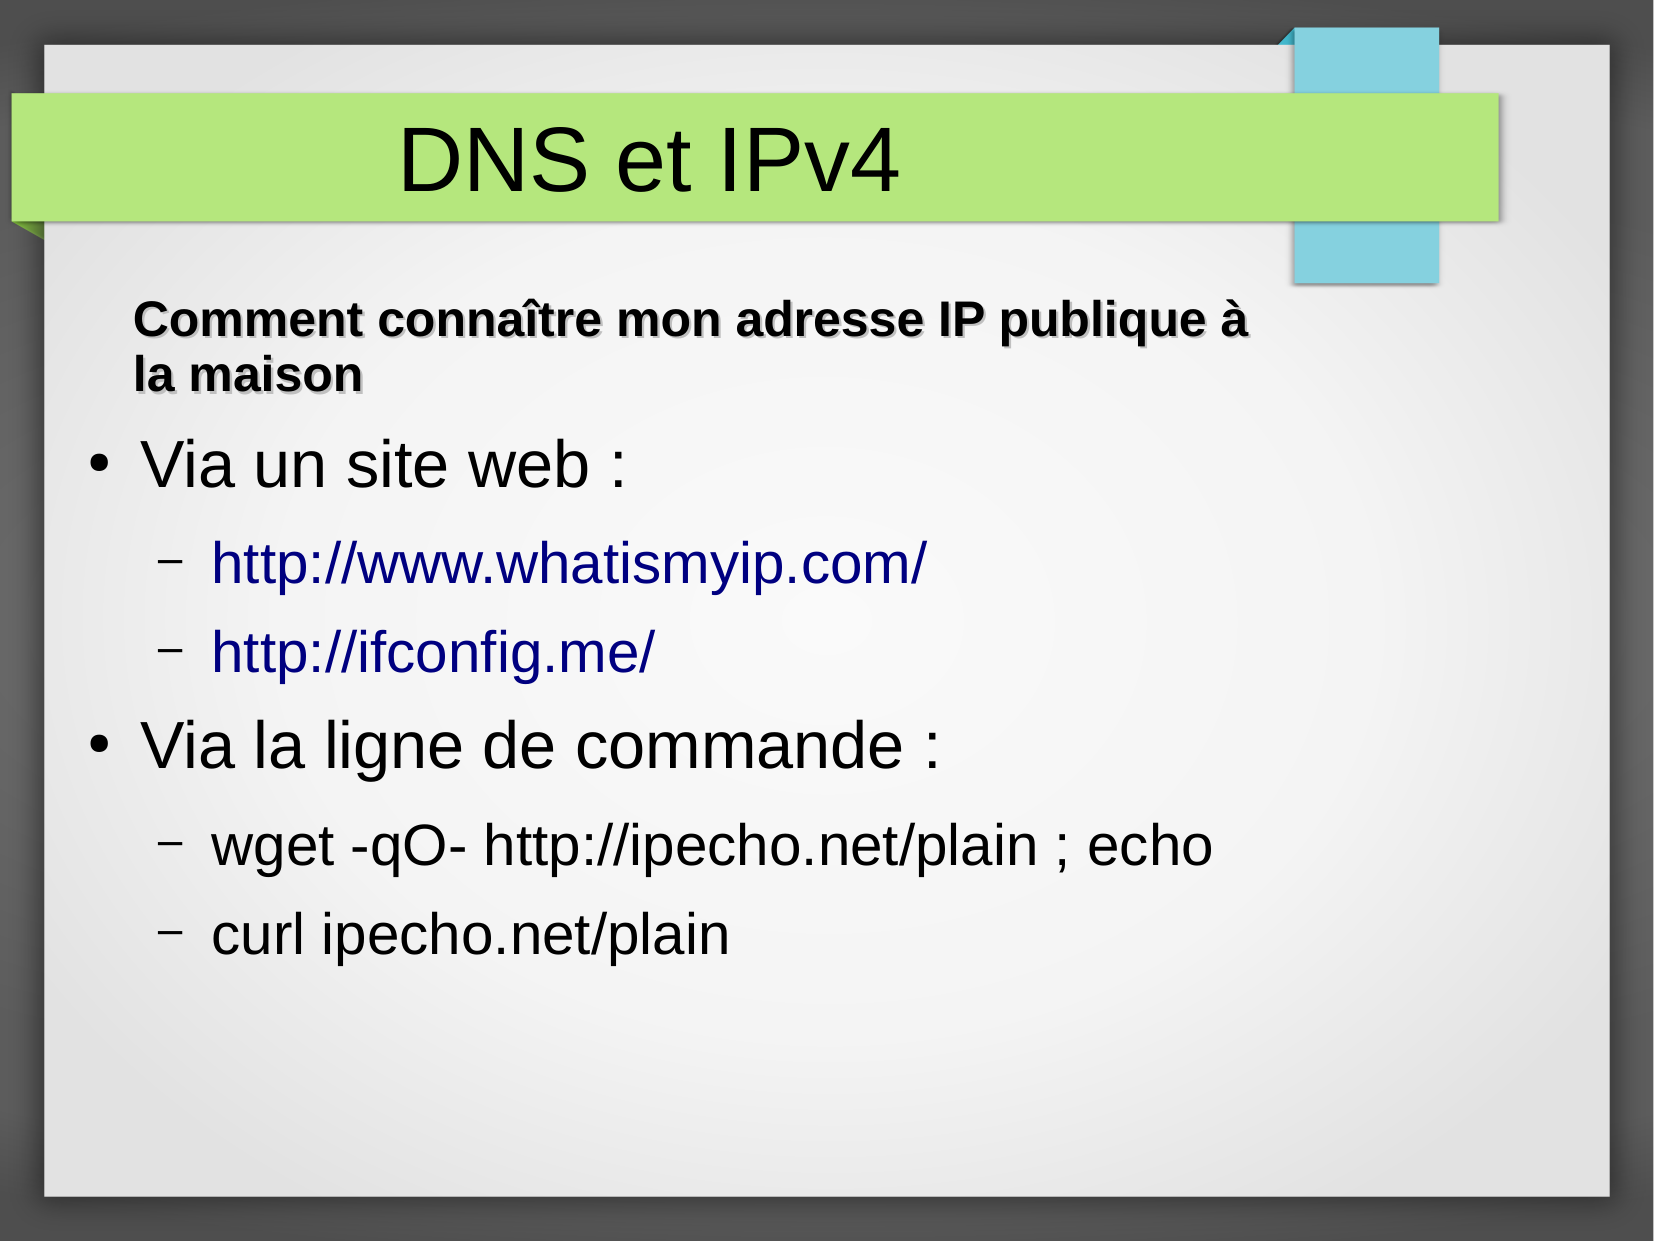

# DNS et IPv4
Comment connaître mon adresse IP publique à la maison
Via un site web :
http://www.whatismyip.com/
http://ifconfig.me/
Via la ligne de commande :
wget -qO- http://ipecho.net/plain ; echo
curl ipecho.net/plain